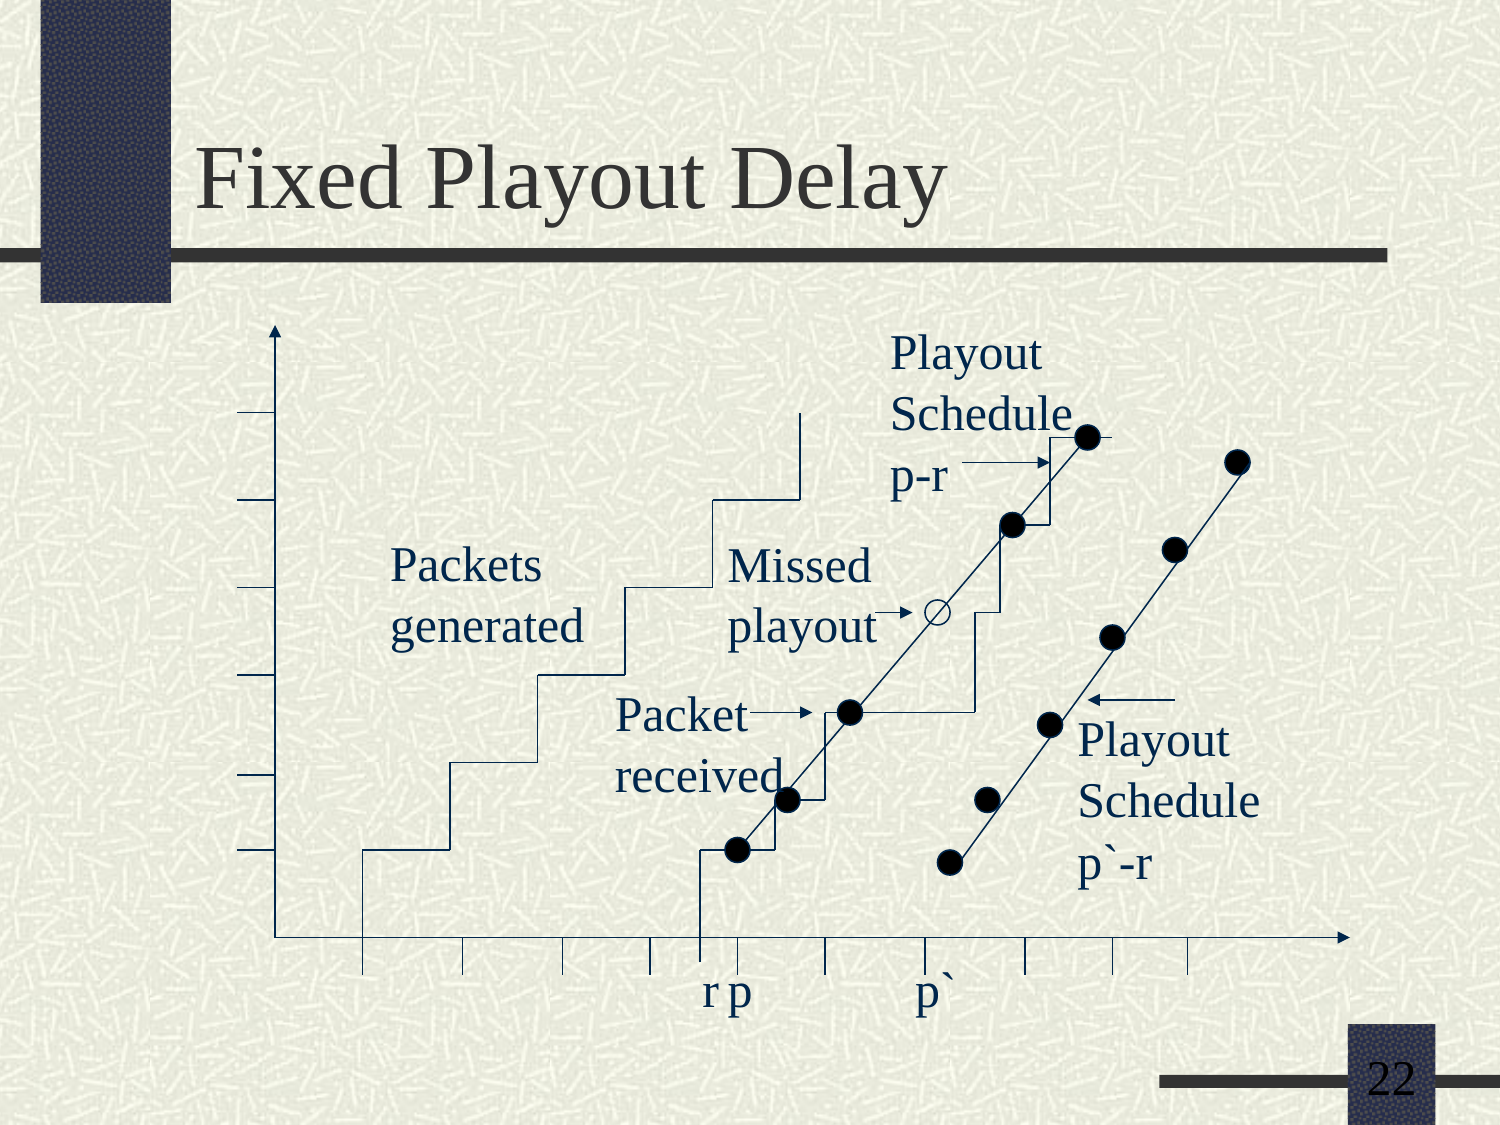

# Fixed Playout Delay
Playout
Schedule
p-r
Missed
playout
Packets
generated
Packet
received
Playout
Schedule
p`-r
r
p
p`
22